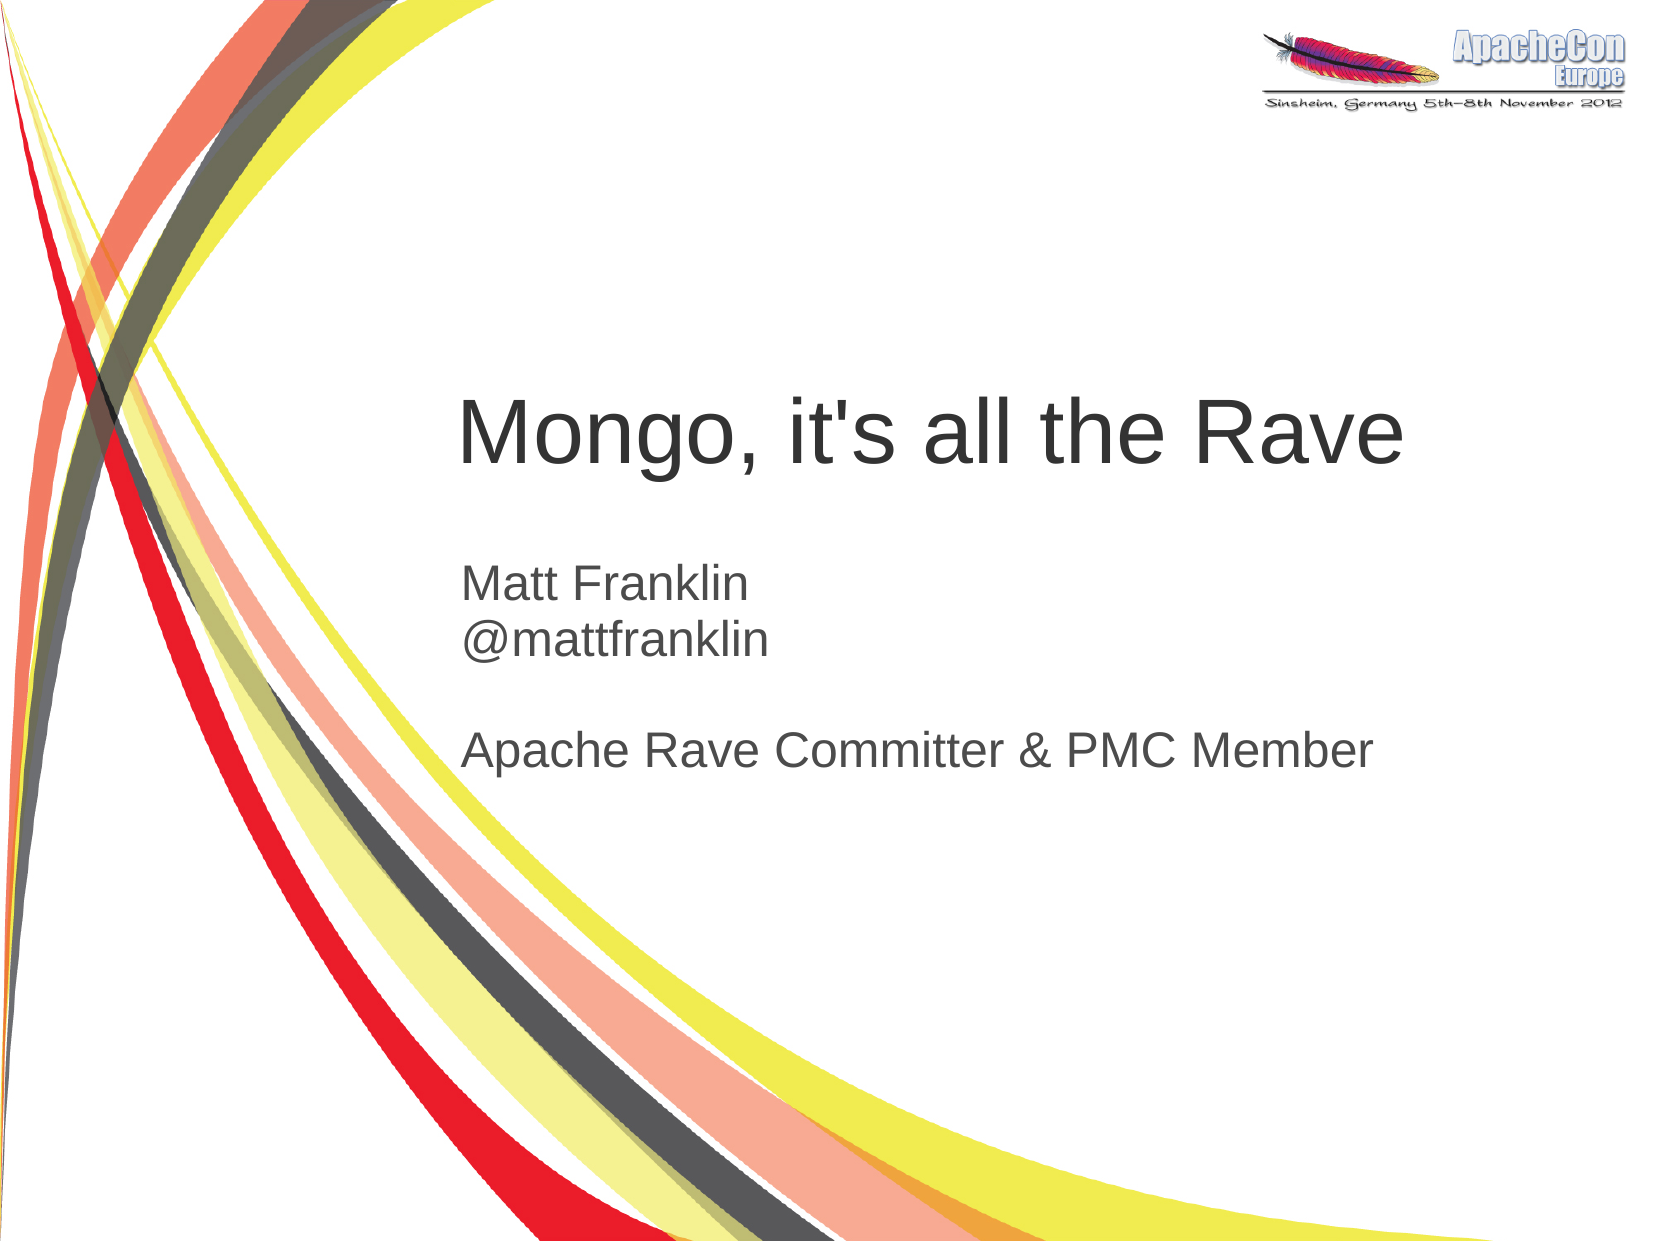

# Mongo, it's all the Rave
Matt Franklin
@mattfranklin
Apache Rave Committer & PMC Member